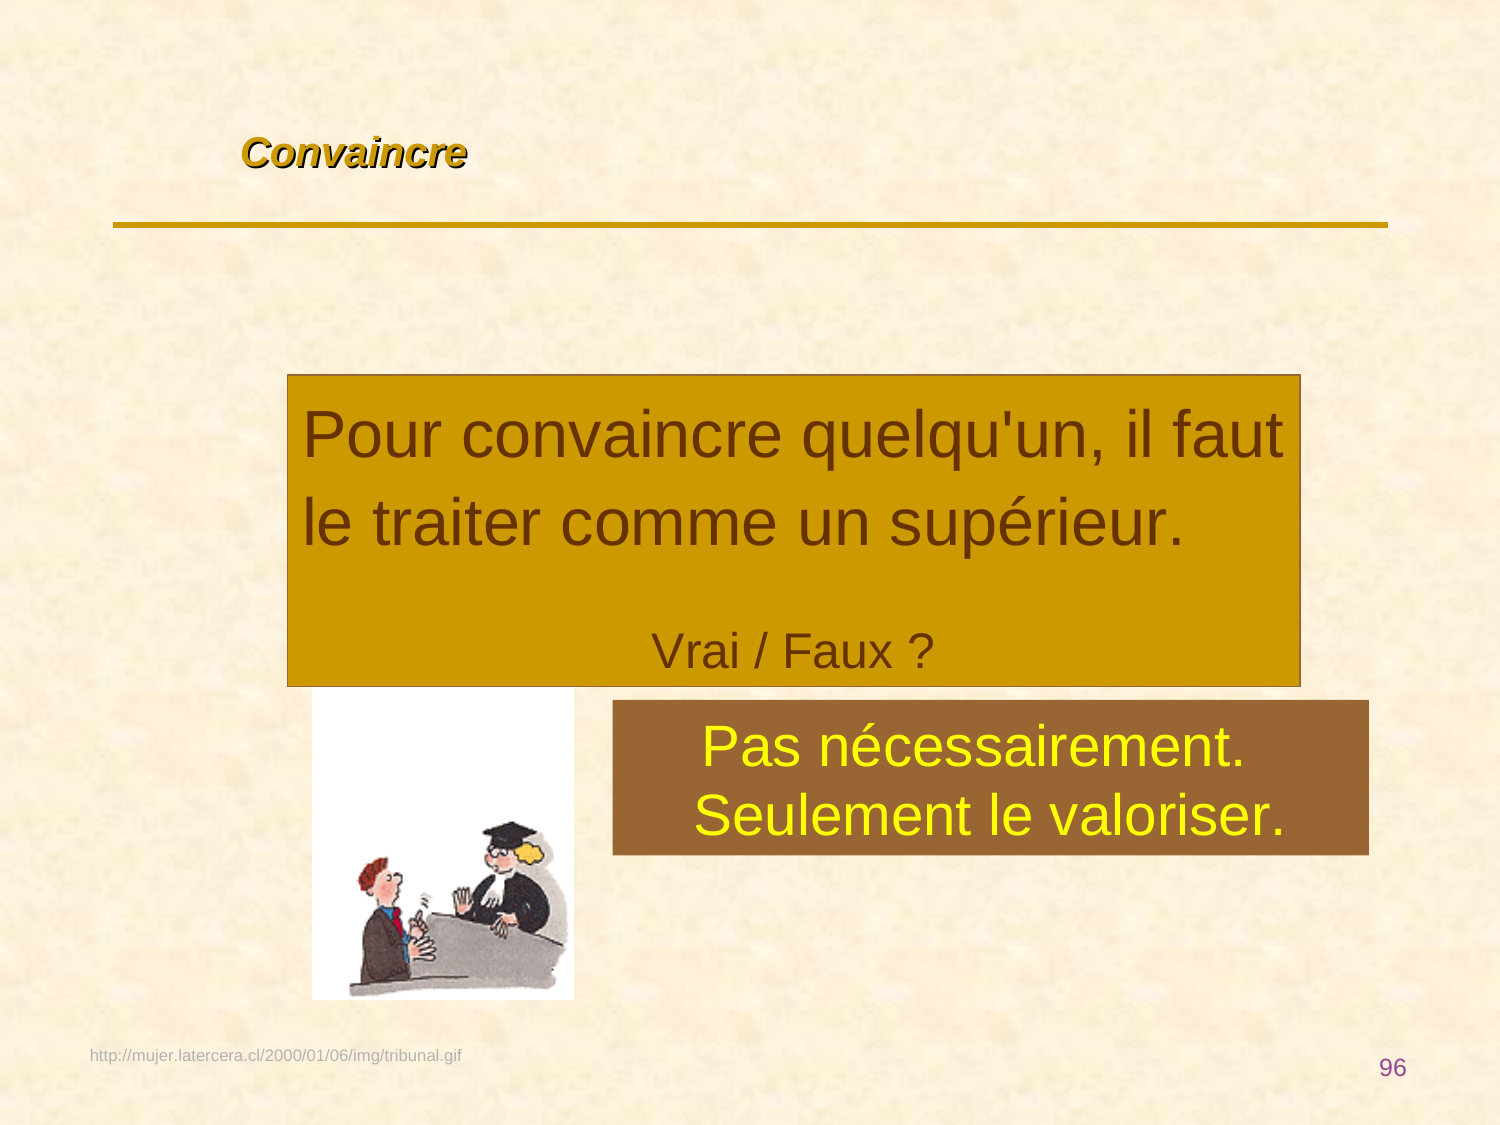

Convaincre
Pour convaincre quelqu'un, il faut le traiter comme un supérieur.
Vrai / Faux ?
Pas nécessairement.
Seulement le valoriser.
http://mujer.latercera.cl/2000/01/06/img/tribunal.gif
96